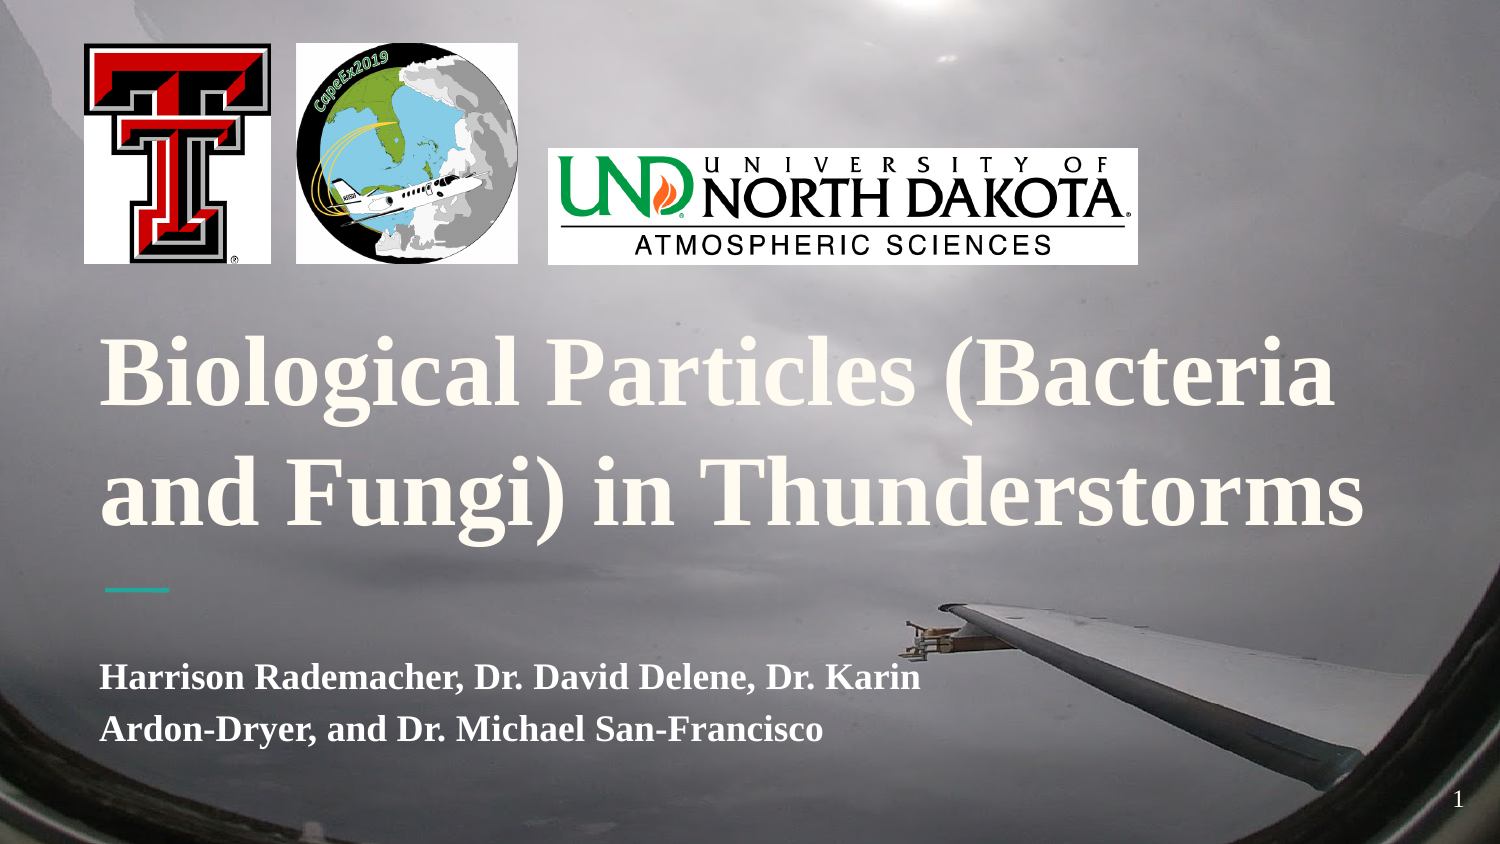

# Biological Particles (Bacteria and Fungi) in Thunderstorms
Harrison Rademacher, Dr. David Delene, Dr. Karin Ardon-Dryer, and Dr. Michael San-Francisco